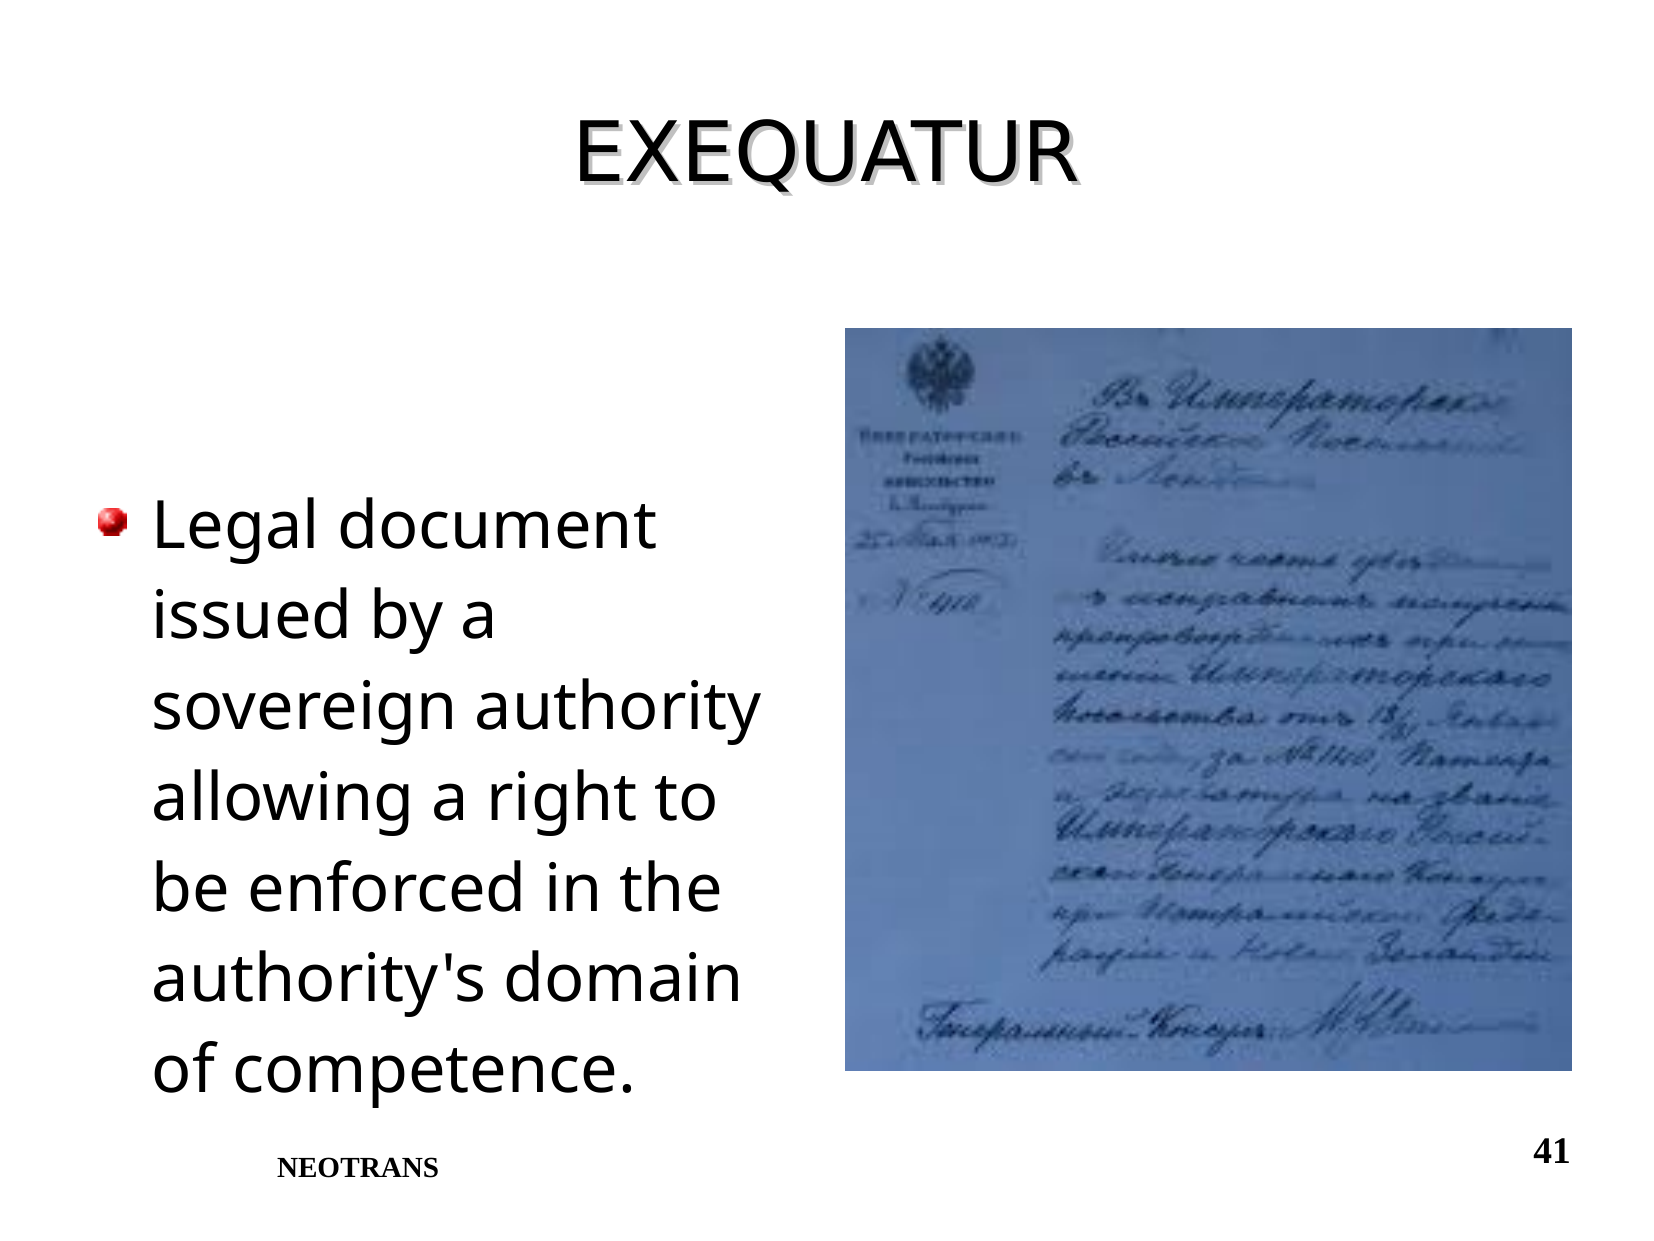

# EXEQUATUR
Legal document issued by a sovereign authority allowing a right to be enforced in the authority's domain of competence.
41
NEOTRANS